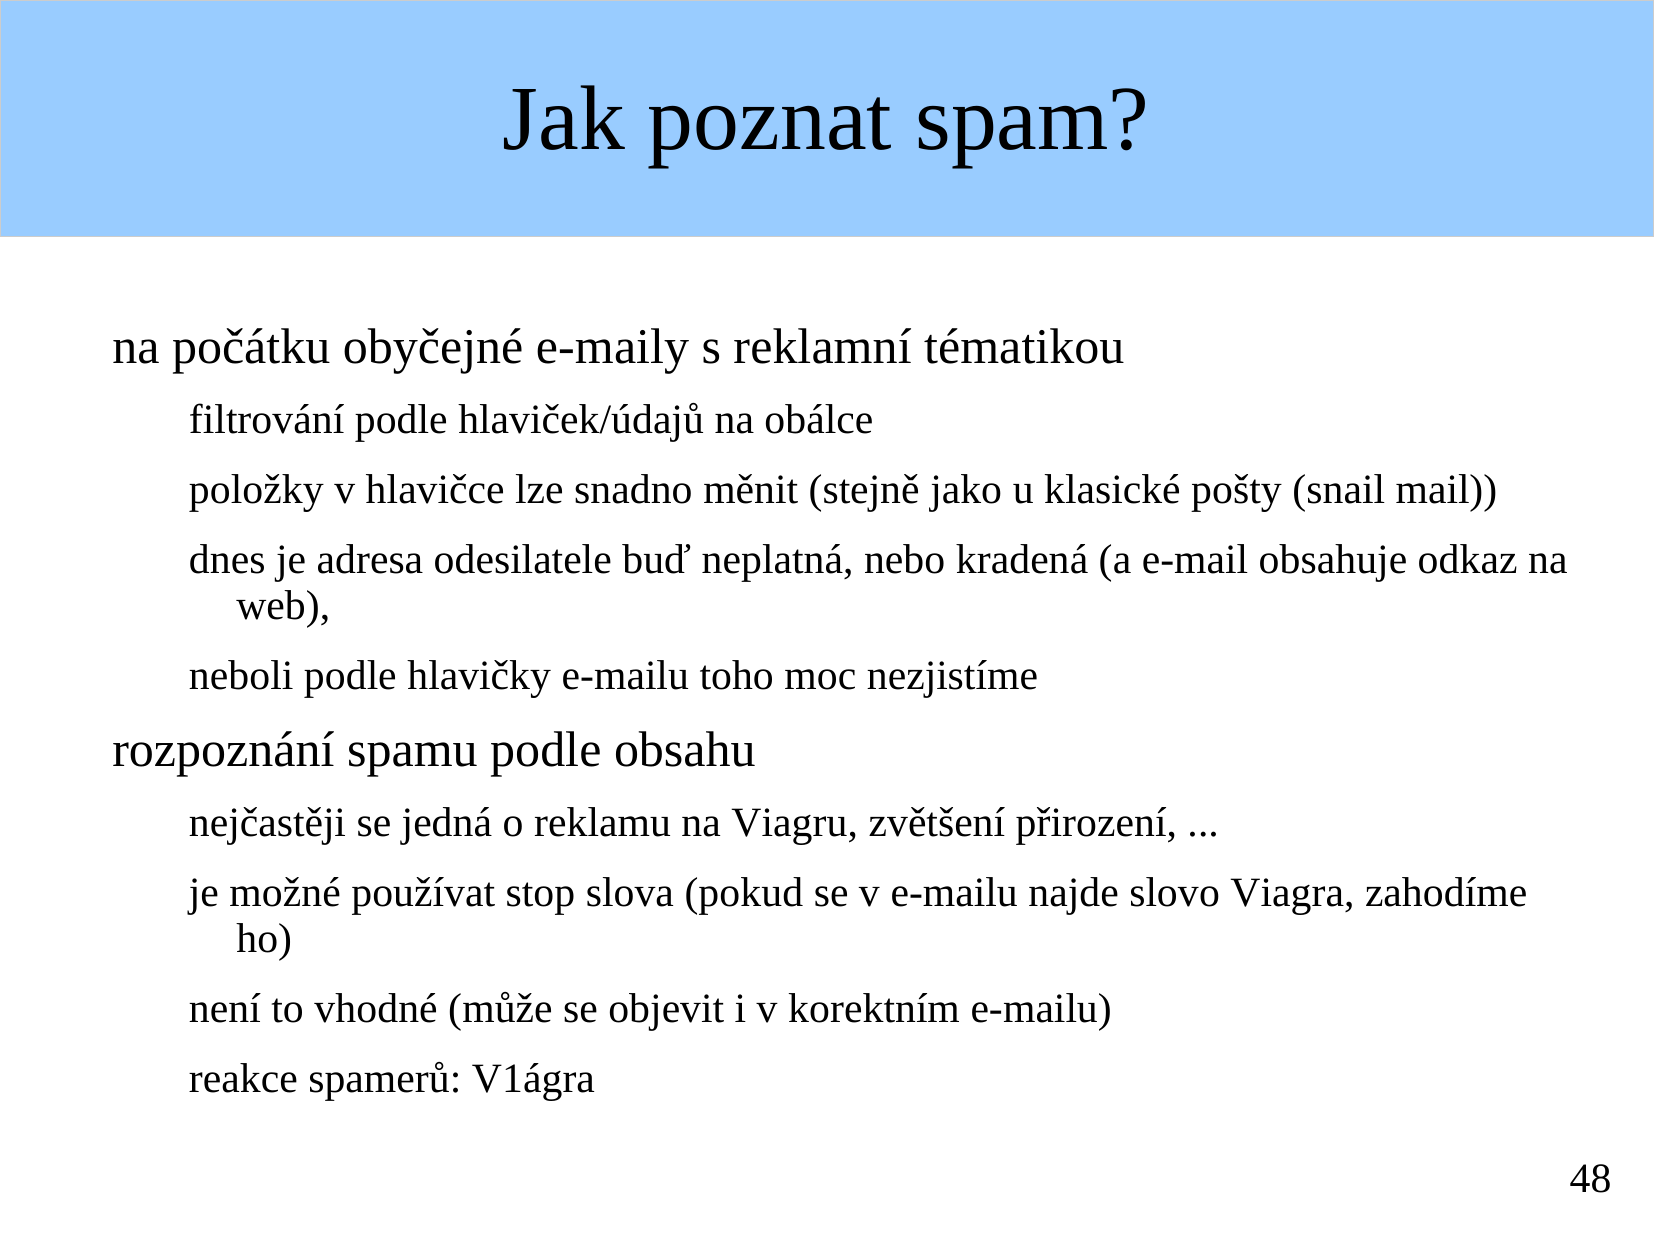

# Jak poznat spam?
na počátku obyčejné e-maily s reklamní tématikou
filtrování podle hlaviček/údajů na obálce
položky v hlavičce lze snadno měnit (stejně jako u klasické pošty (snail mail))
dnes je adresa odesilatele buď neplatná, nebo kradená (a e-mail obsahuje odkaz na web),
neboli podle hlavičky e-mailu toho moc nezjistíme
rozpoznání spamu podle obsahu
nejčastěji se jedná o reklamu na Viagru, zvětšení přirození, ...
je možné používat stop slova (pokud se v e-mailu najde slovo Viagra, zahodíme ho)
není to vhodné (může se objevit i v korektním e-mailu)
reakce spamerů: V1ágra